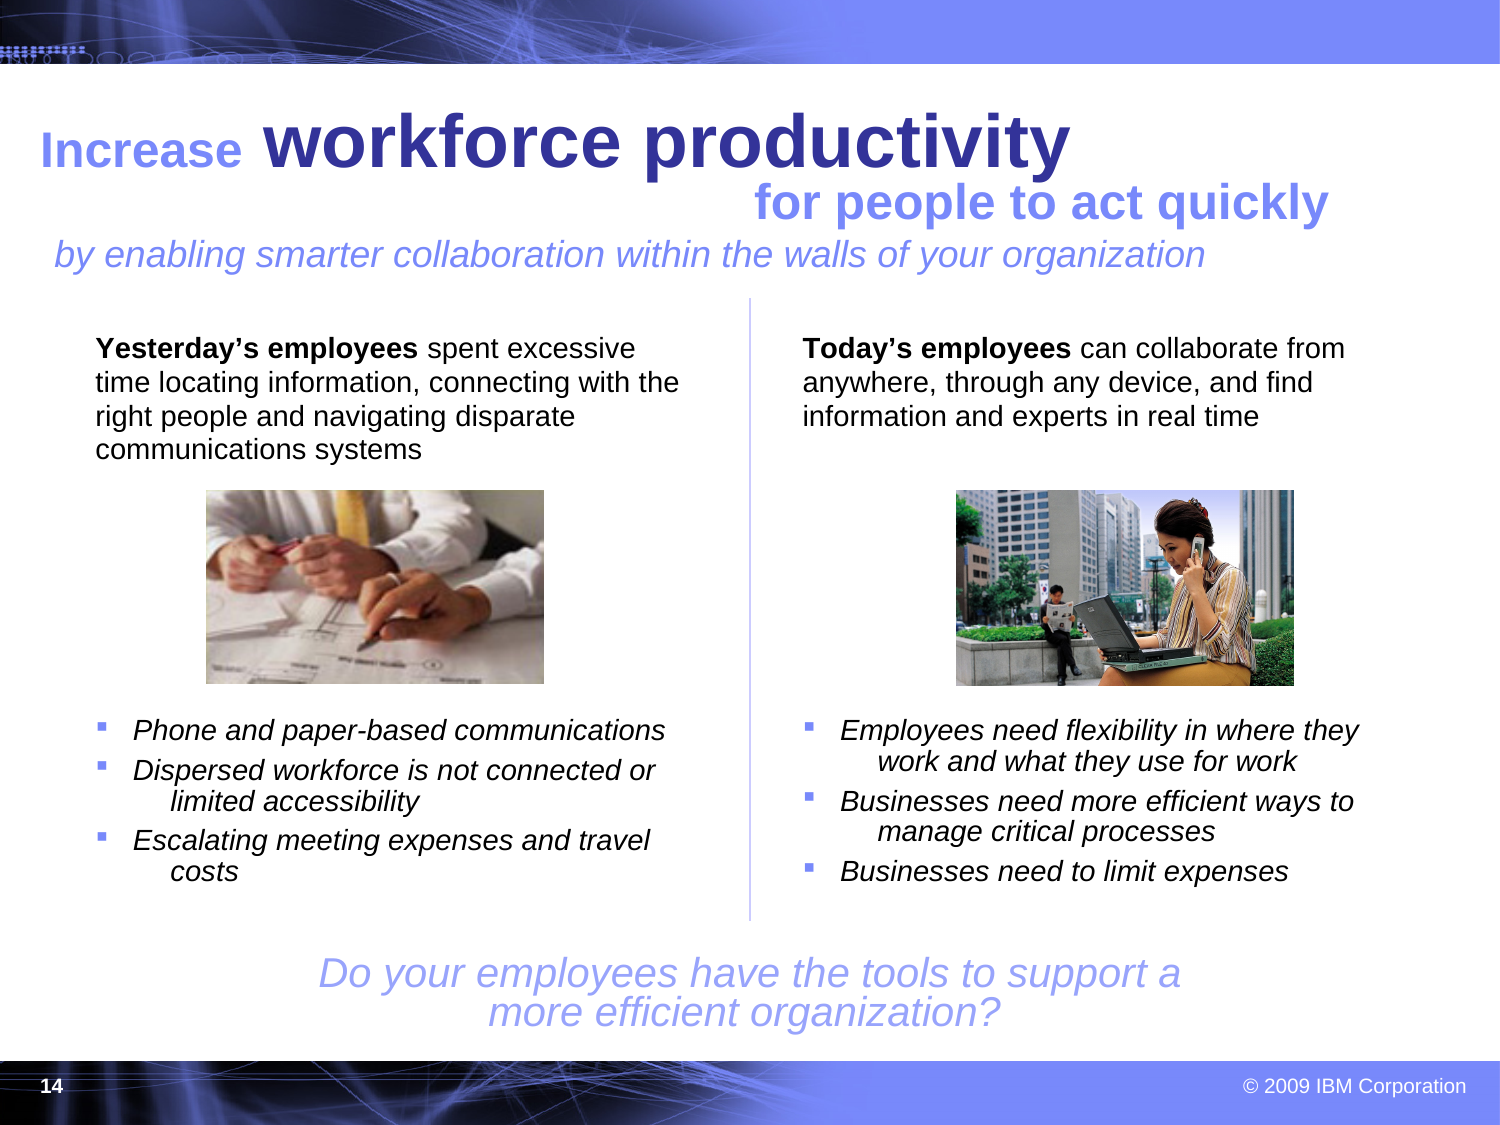

# Increase workforce productivity for people to act quickly by enabling smarter collaboration within the walls of your organization
Yesterday’s employees spent excessive
time locating information, connecting with the right people and navigating disparate communications systems
Today’s employees can collaborate from anywhere, through any device, and find information and experts in real time
Phone and paper-based communications
Dispersed workforce is not connected or limited accessibility
Escalating meeting expenses and travel costs
Employees need flexibility in where they work and what they use for work
Businesses need more efficient ways to manage critical processes
Businesses need to limit expenses
Do your employees have the tools to support a
more efficient organization?
14